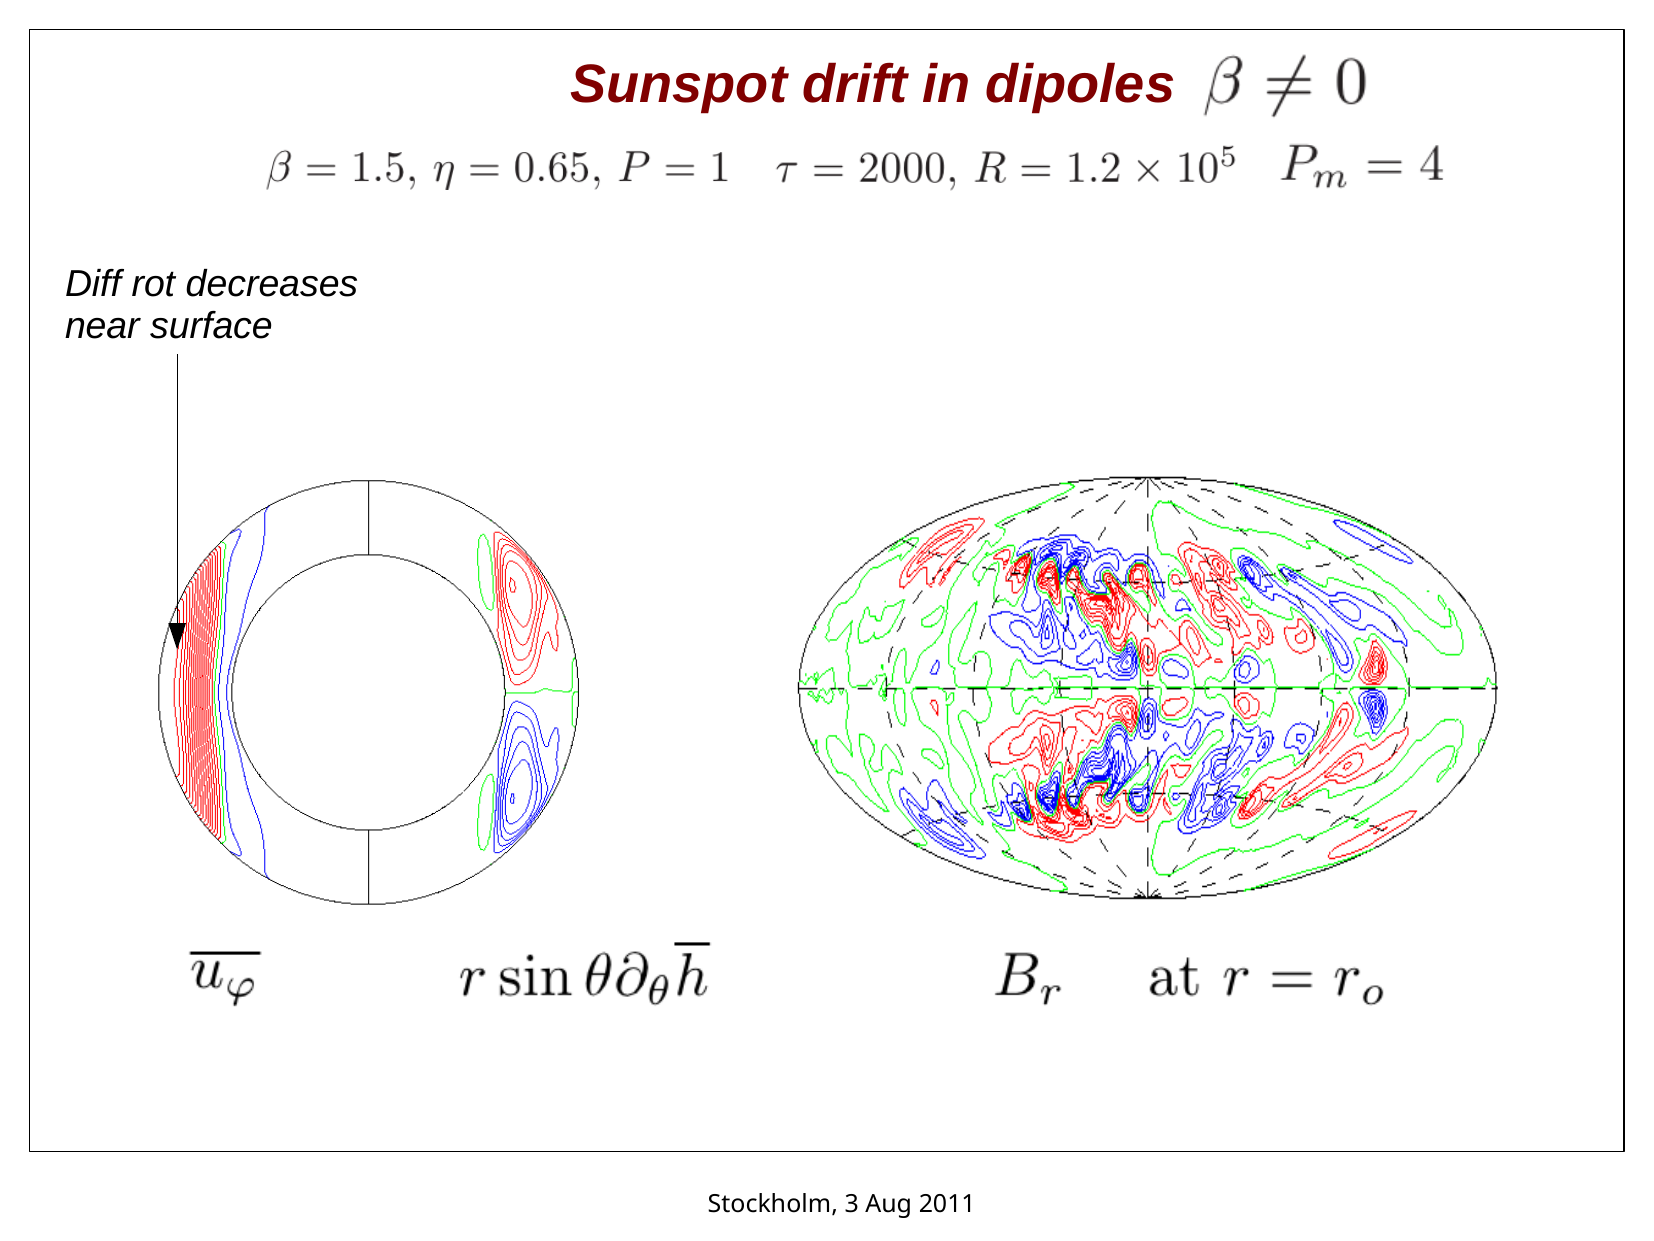

Sunspot drift in dipoles with
Diff rot decreases
near surface
Stockholm, 3 Aug 2011